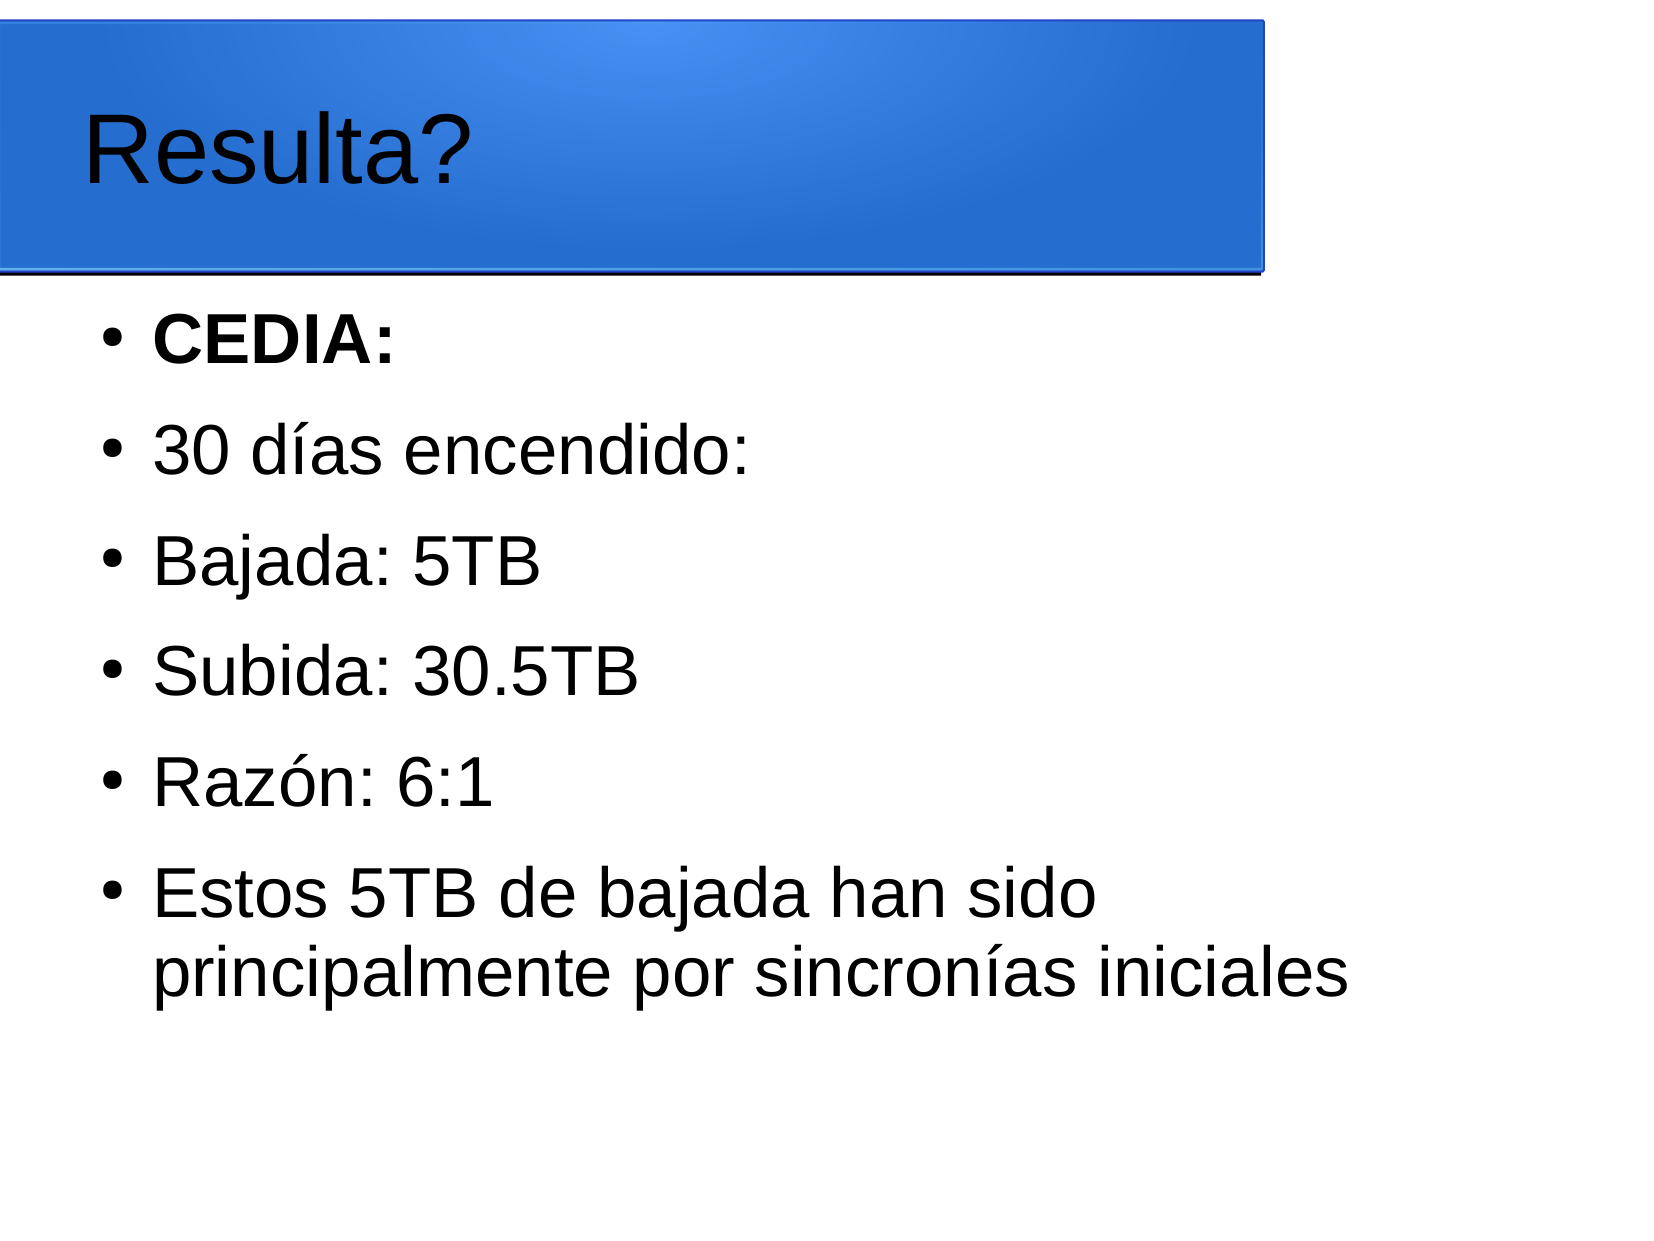

# Resulta?
CEDIA:
30 días encendido:
Bajada: 5TB
Subida: 30.5TB
Razón: 6:1
Estos 5TB de bajada han sido principalmente por sincronías iniciales